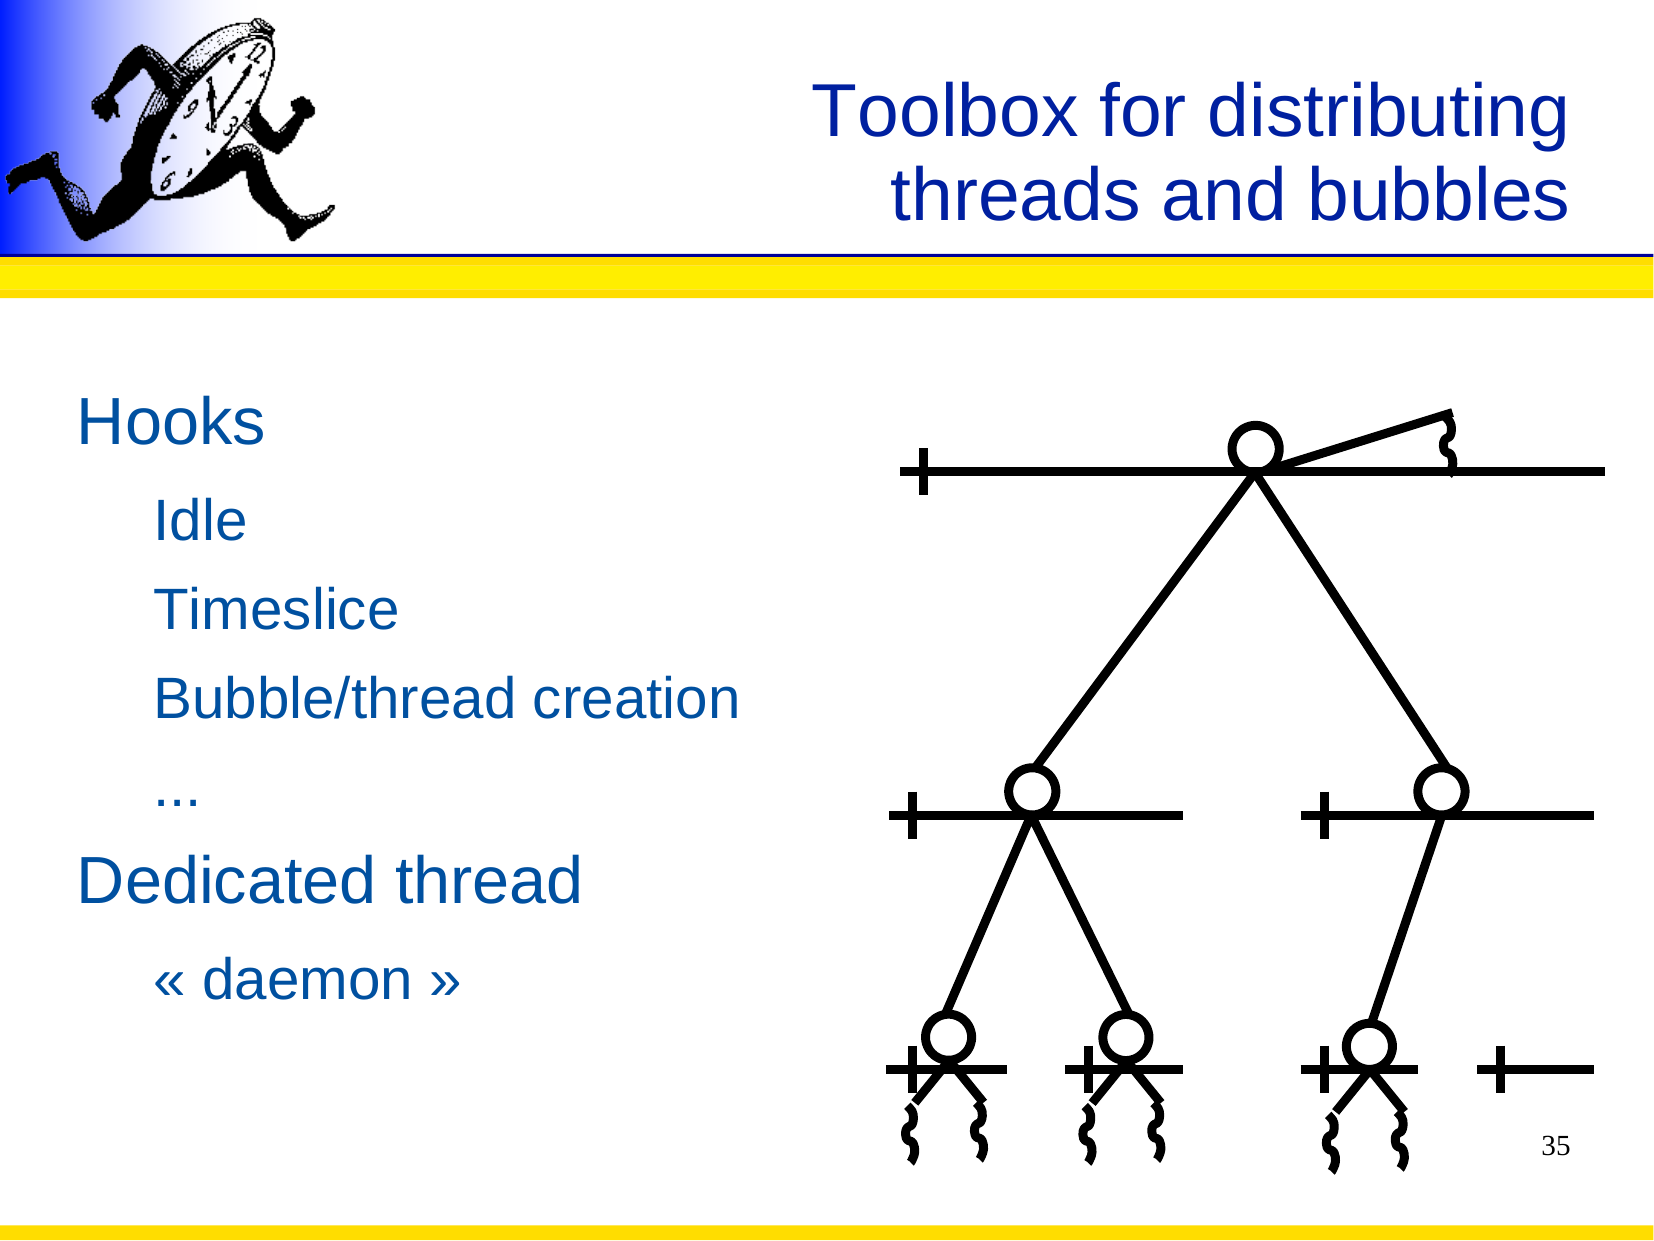

# Toolbox for distributing threads and bubbles
Hooks
Idle
Timeslice
Bubble/thread creation
...
Dedicated thread
« daemon »
35